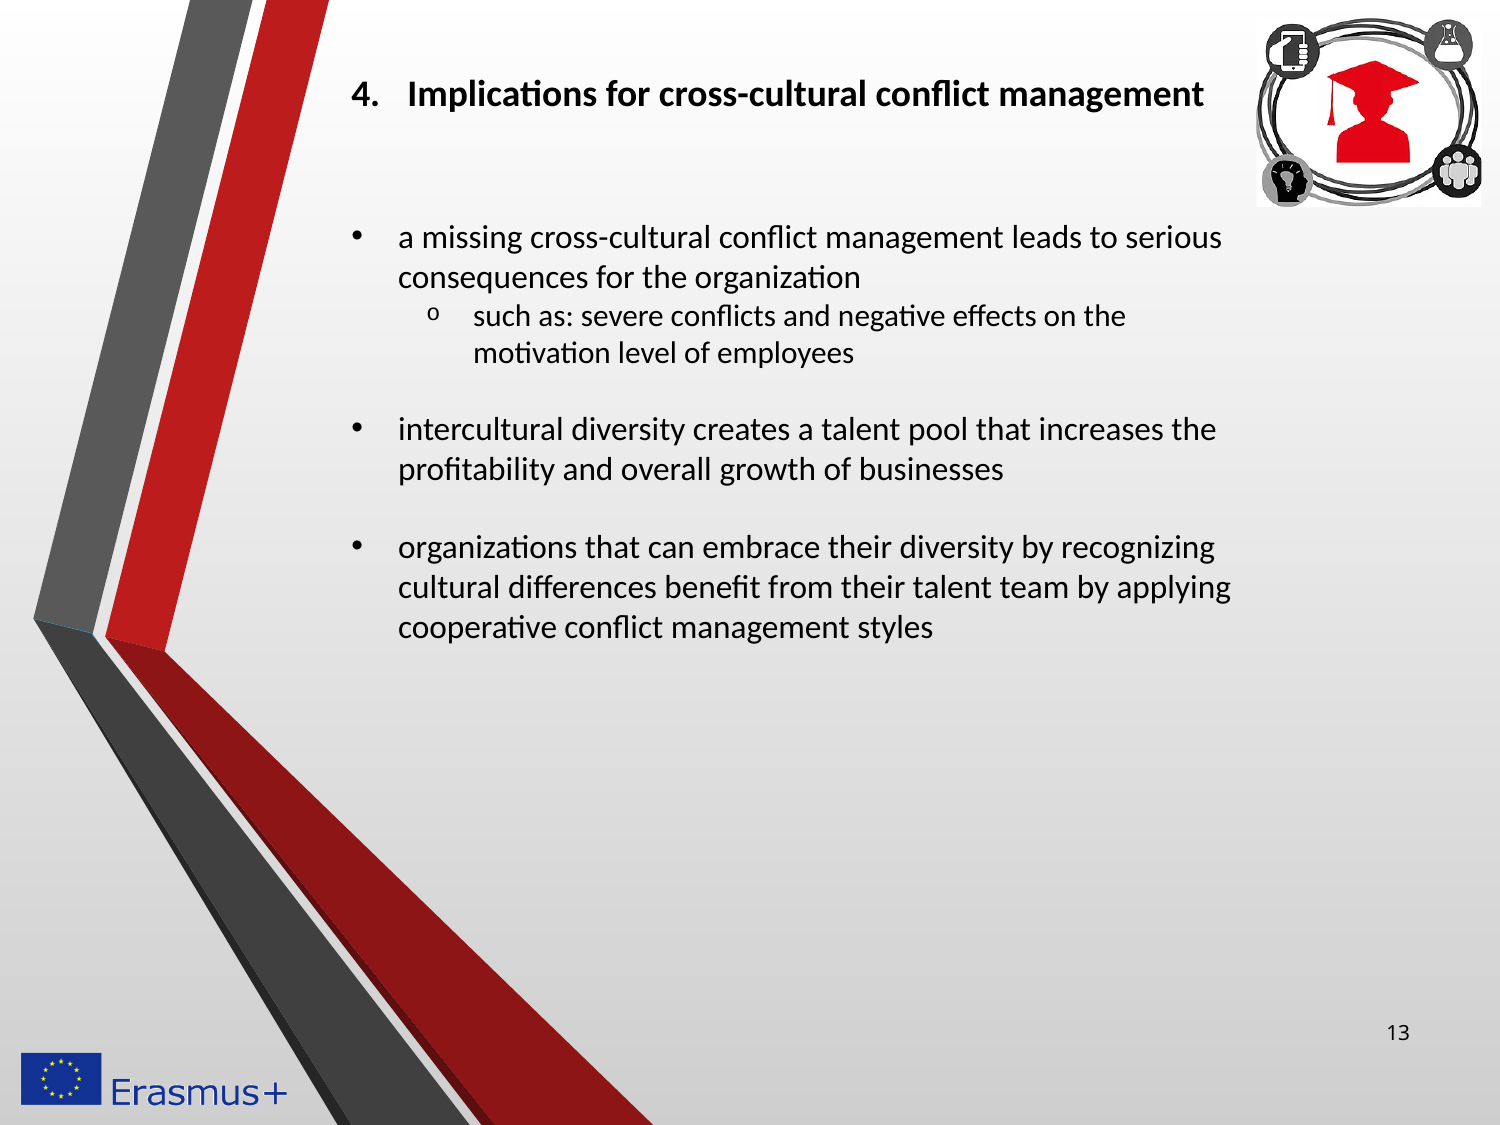

Implications for cross-cultural conflict management
a missing cross-cultural conflict management leads to serious consequences for the organization
such as: severe conflicts and negative effects on the motivation level of employees
intercultural diversity creates a talent pool that increases the profitability and overall growth of businesses
organizations that can embrace their diversity by recognizing cultural differences benefit from their talent team by applying cooperative conflict management styles